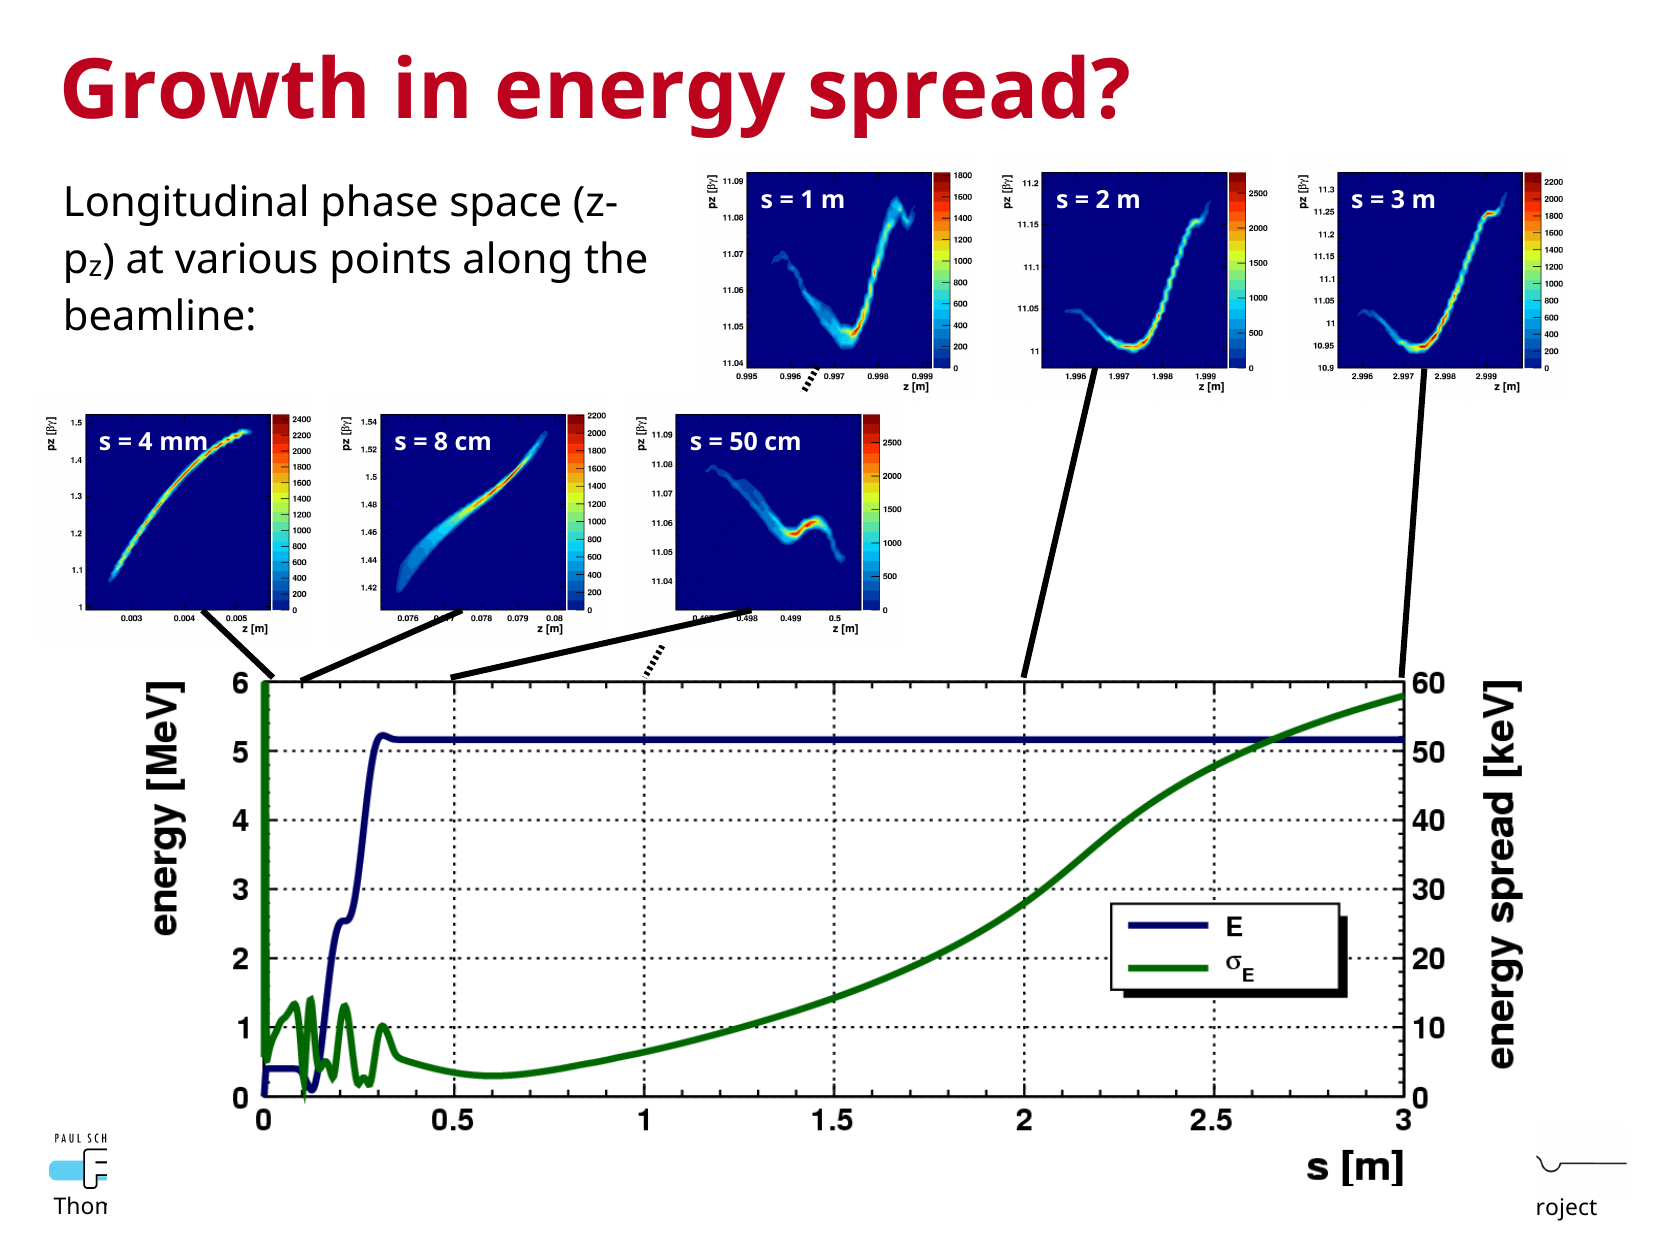

# Growth in energy spread?
Longitudinal phase space (z-pz) at various points along the beamline:
s = 1 m
s = 2 m
s = 3 m
s = 4 mm
s = 8 cm
s = 50 cm